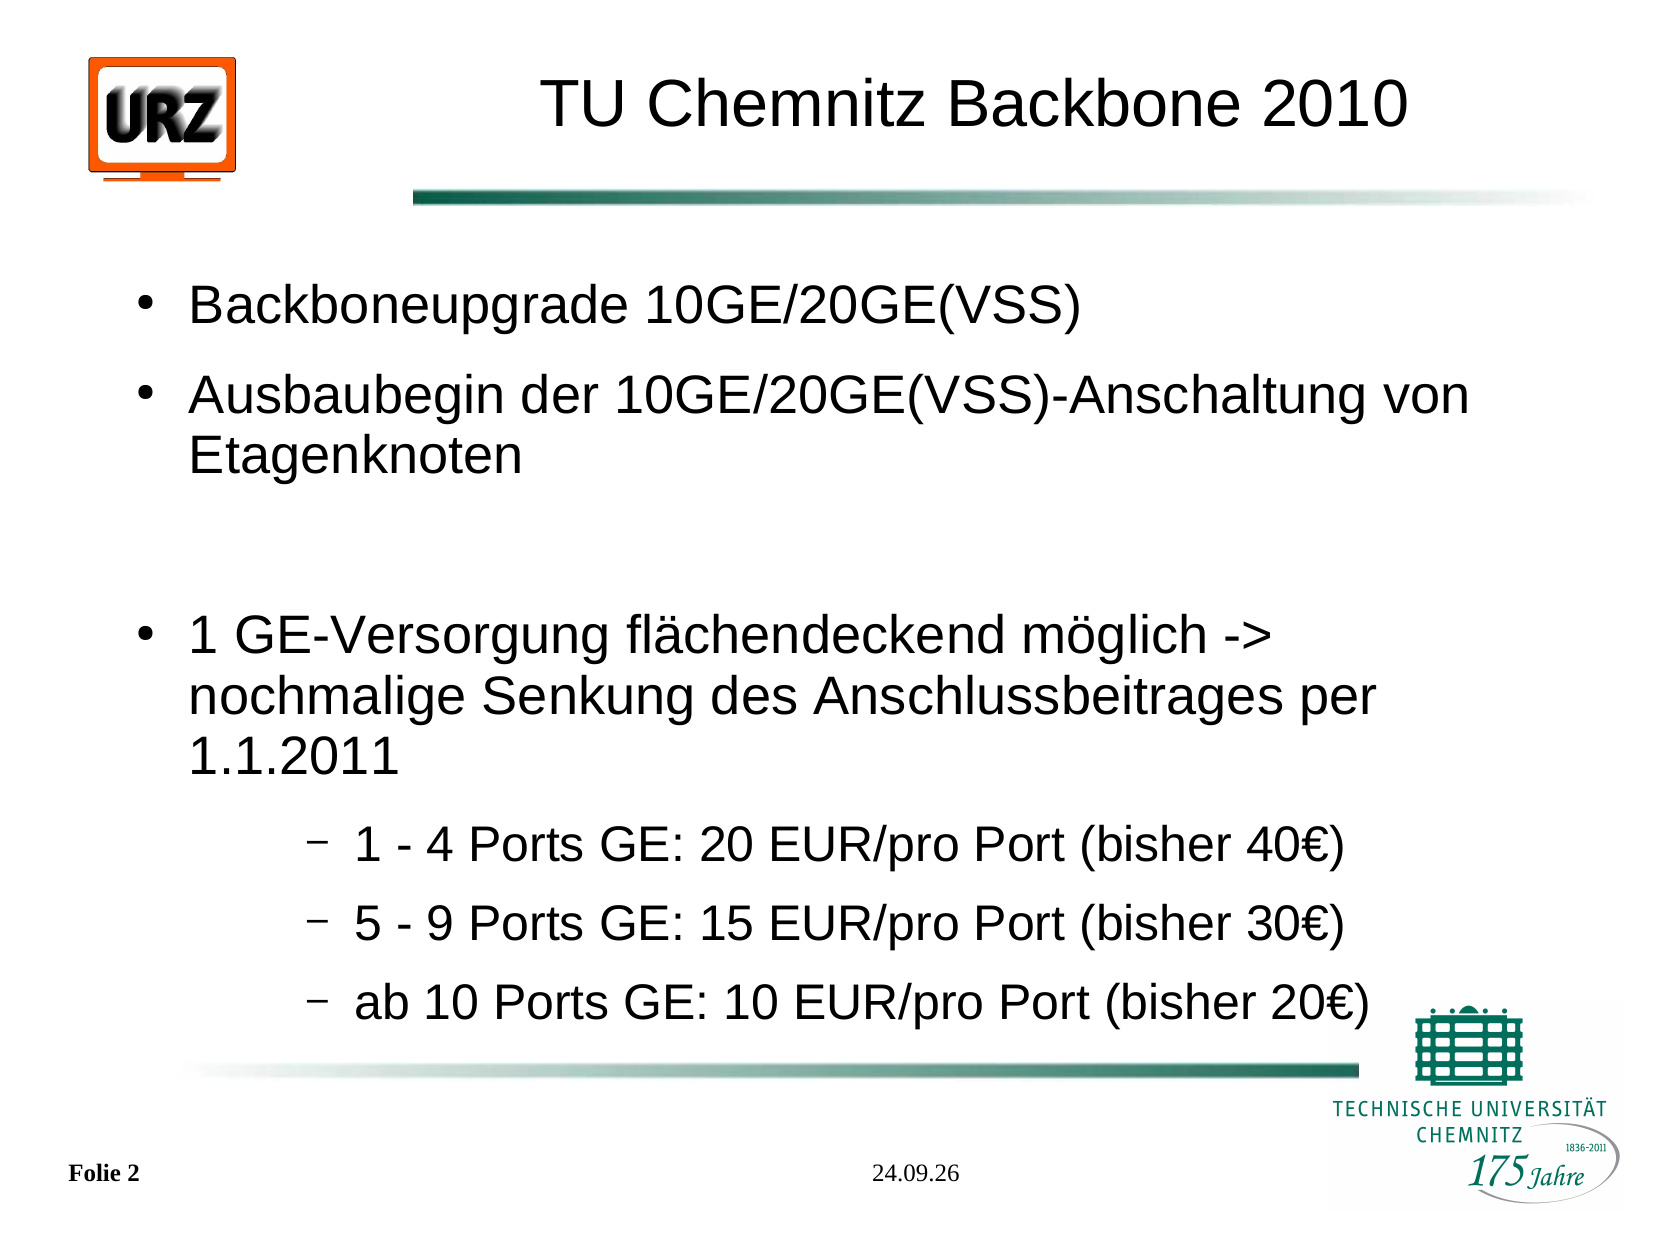

# TU Chemnitz Backbone 2010
Backboneupgrade 10GE/20GE(VSS)
Ausbaubegin der 10GE/20GE(VSS)-Anschaltung von Etagenknoten
1 GE-Versorgung flächendeckend möglich -> nochmalige Senkung des Anschlussbeitrages per 1.1.2011
1 - 4 Ports GE: 20 EUR/pro Port (bisher 40€)
5 - 9 Ports GE: 15 EUR/pro Port (bisher 30€)
ab 10 Ports GE: 10 EUR/pro Port (bisher 20€)